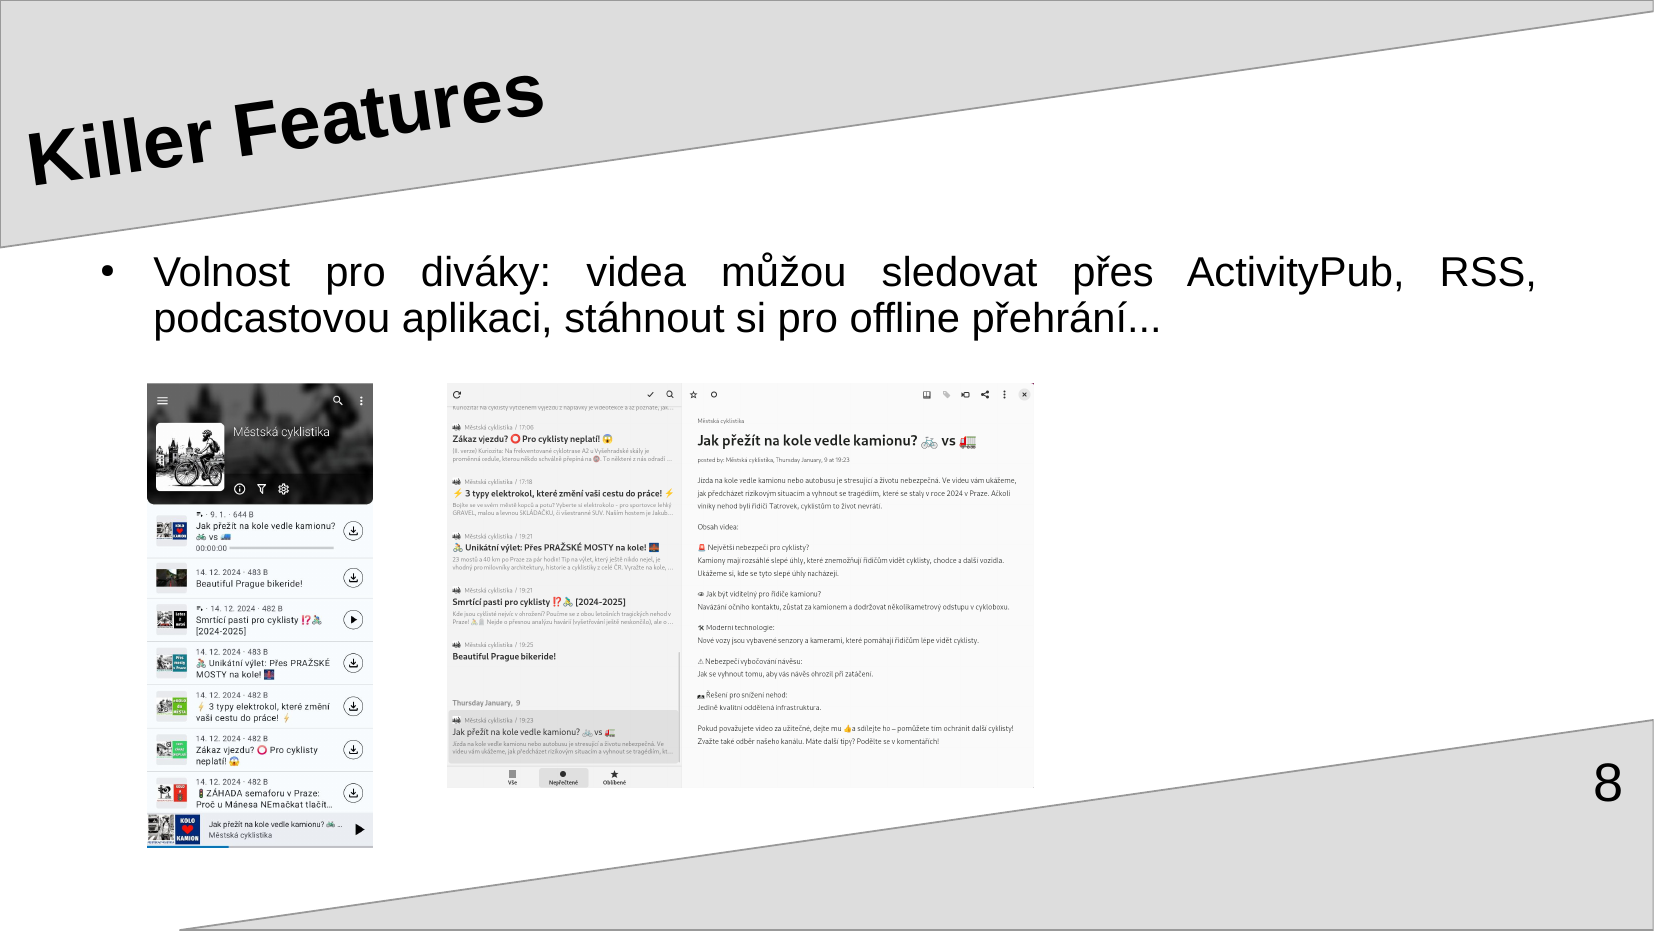

# Killer Features
Volnost pro diváky: videa můžou sledovat přes ActivityPub, RSS, podcastovou aplikaci, stáhnout si pro offline přehrání...
8